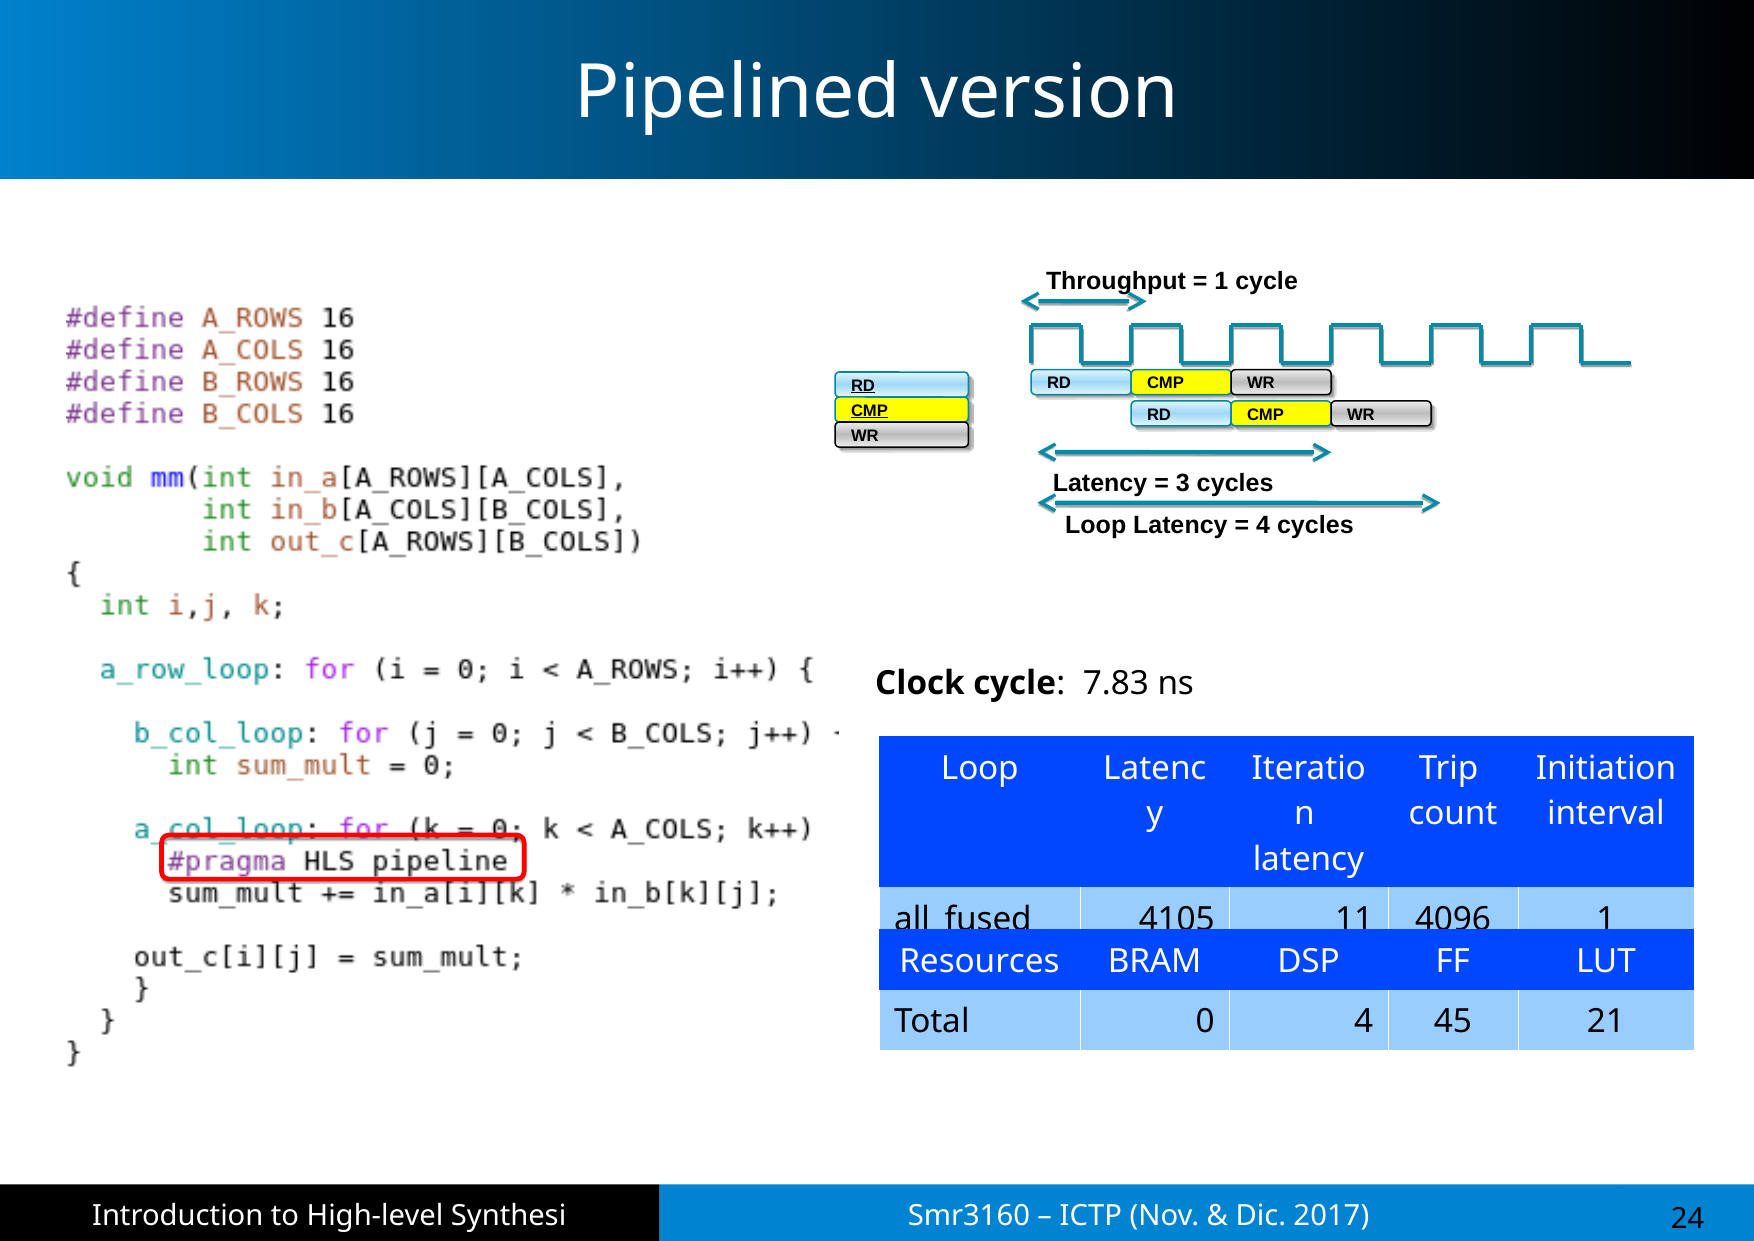

# Pipelined version
Throughput = 1 cycle
RD
CMP
WR
RD
CMP
RD
CMP
WR
WR
Latency = 3 cycles
Loop Latency = 4 cycles
Clock cycle: 7.83 ns
| Loop | Latency | Iteration latency | Trip count | Initiation interval |
| --- | --- | --- | --- | --- |
| all\_fused | 4105 | 11 | 4096 | 1 |
| Resources | BRAM | DSP | FF | LUT |
| --- | --- | --- | --- | --- |
| Total | 0 | 4 | 45 | 21 |
24